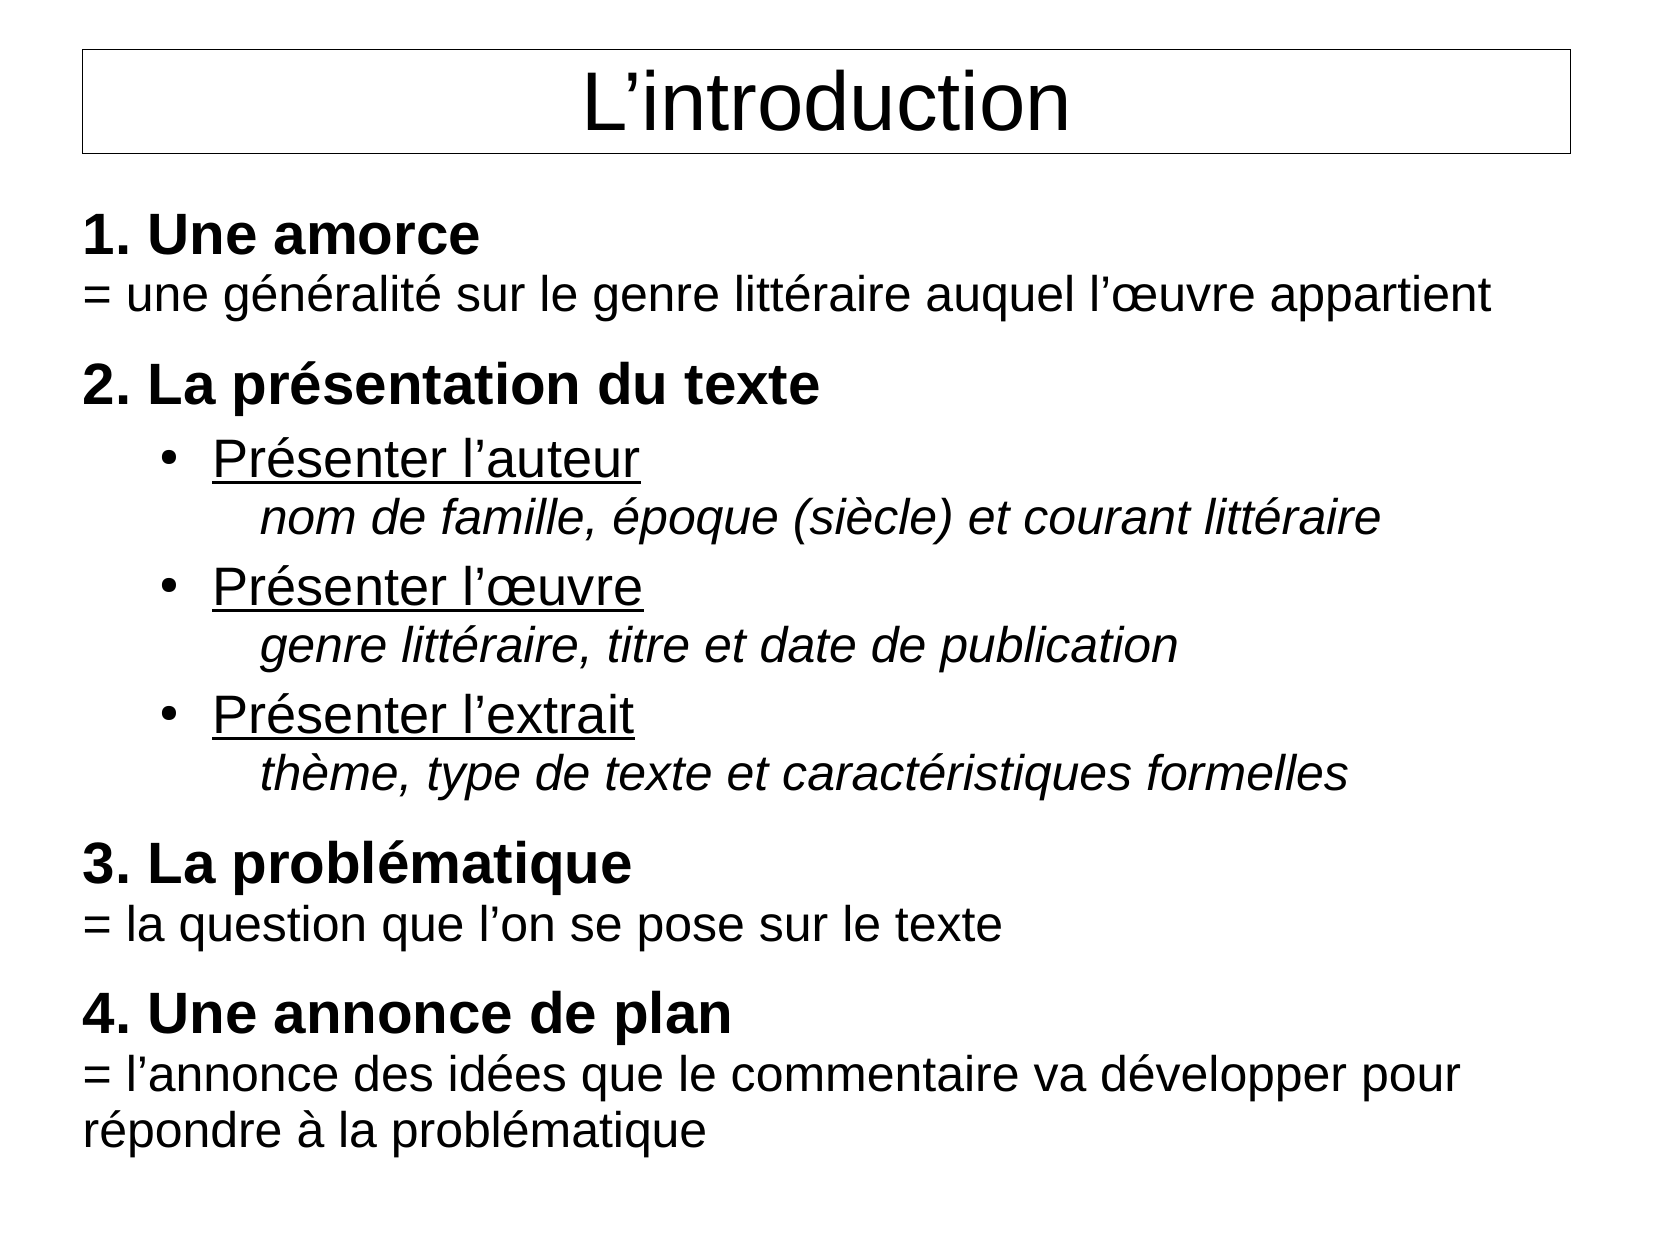

# L’introduction
1. Une amorce
= une généralité sur le genre littéraire auquel l’œuvre appartient
2. La présentation du texte
Présenter l’auteur
nom de famille, époque (siècle) et courant littéraire
Présenter l’œuvre
genre littéraire, titre et date de publication
Présenter l’extrait
thème, type de texte et caractéristiques formelles
3. La problématique
= la question que l’on se pose sur le texte
4. Une annonce de plan
= l’annonce des idées que le commentaire va développer pour répondre à la problématique